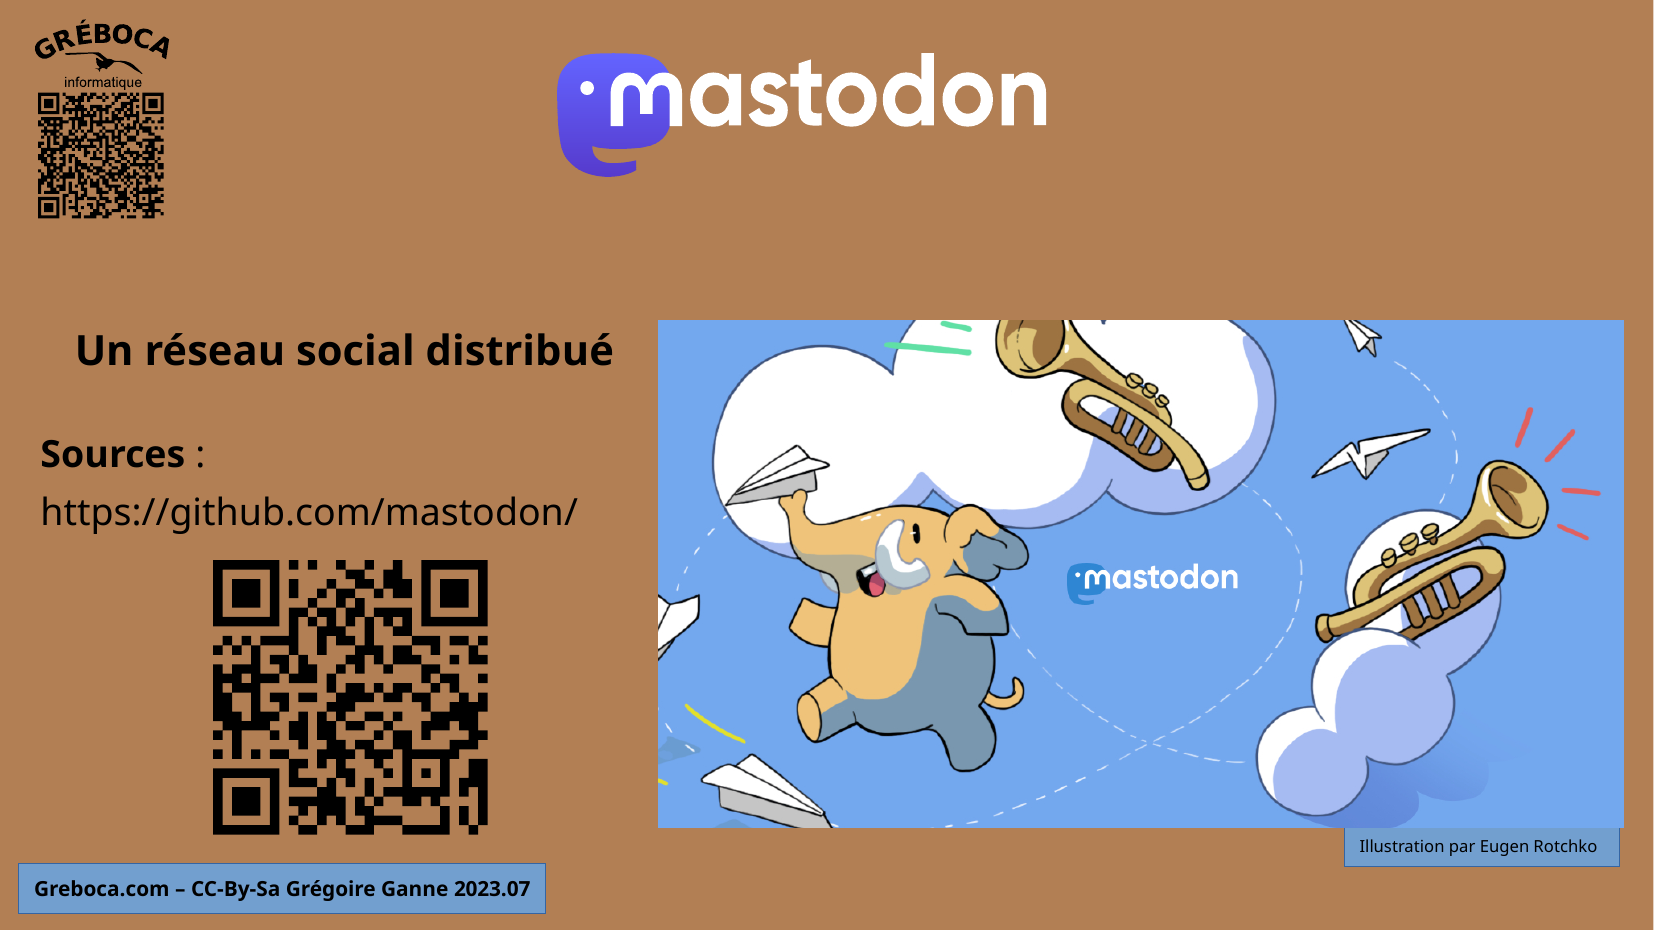

# Un réseau social distribué
Sources :
https://github.com/mastodon/
Illustration par Eugen Rotchko
Greboca.com – CC-By-Sa Grégoire Ganne 2023.07